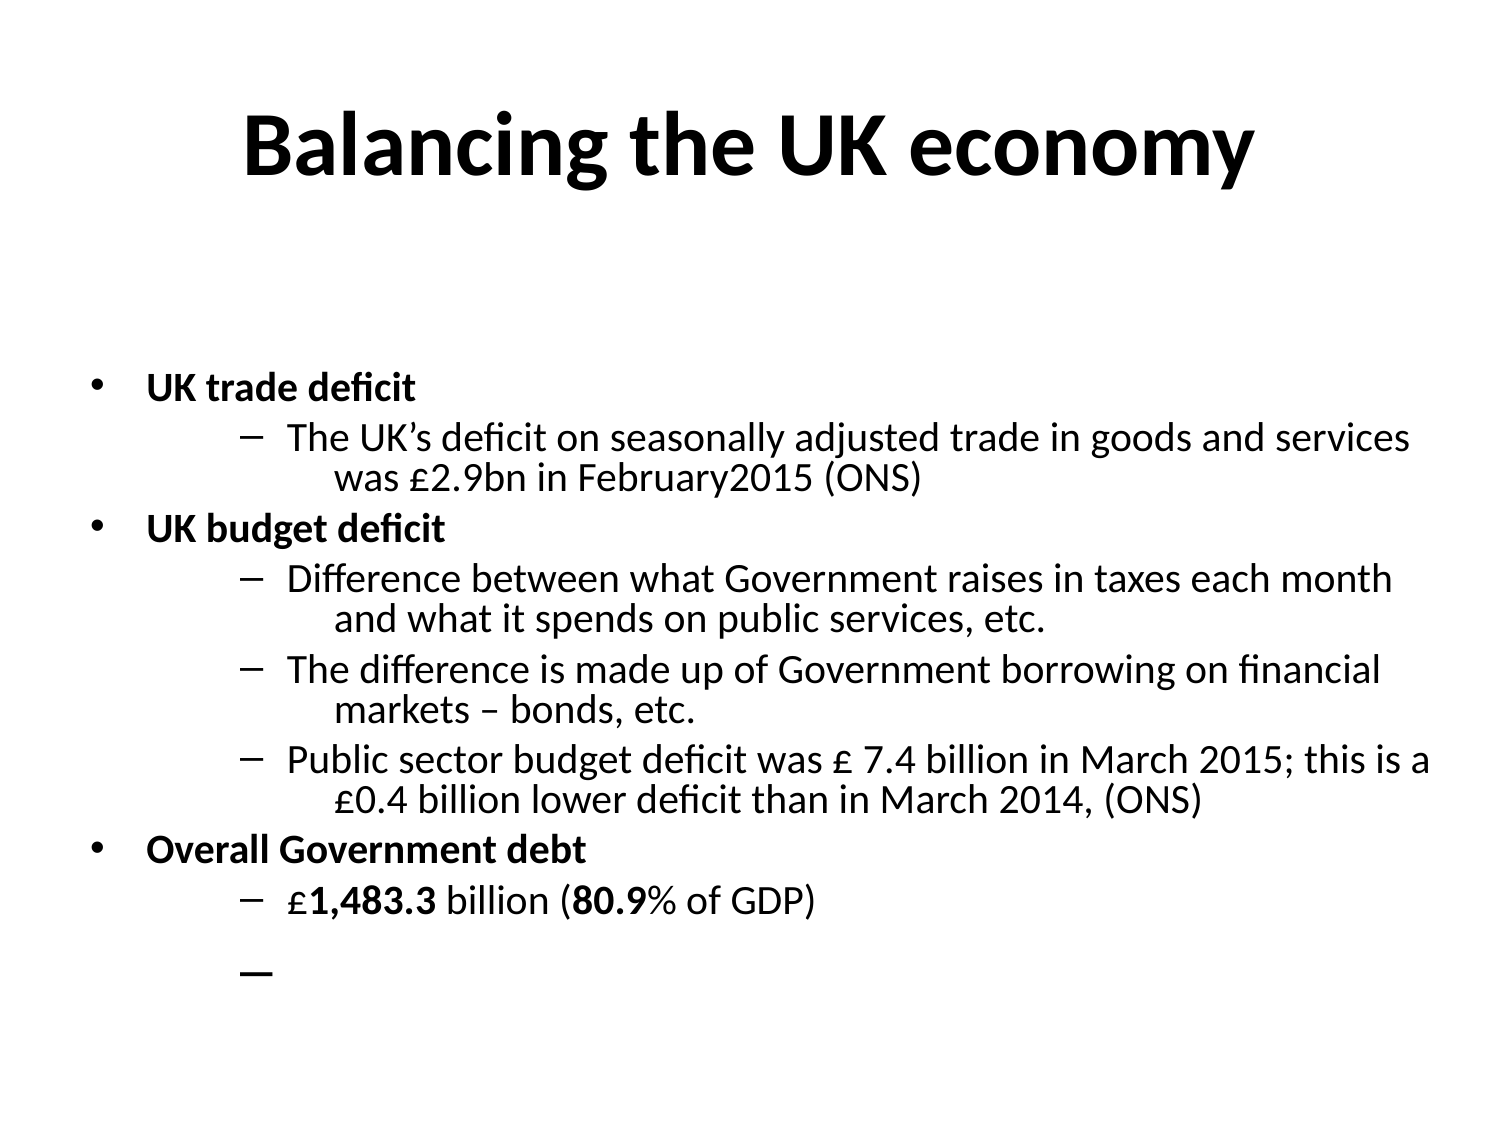

# Balancing the UK economy
UK trade deficit
The UK’s deficit on seasonally adjusted trade in goods and services was £2.9bn in February2015 (ONS)
UK budget deficit
Difference between what Government raises in taxes each month and what it spends on public services, etc.
The difference is made up of Government borrowing on financial markets – bonds, etc.
Public sector budget deficit was £ 7.4 billion in March 2015; this is a £0.4 billion lower deficit than in March 2014, (ONS)
Overall Government debt
£1,483.3 billion (80.9% of GDP)